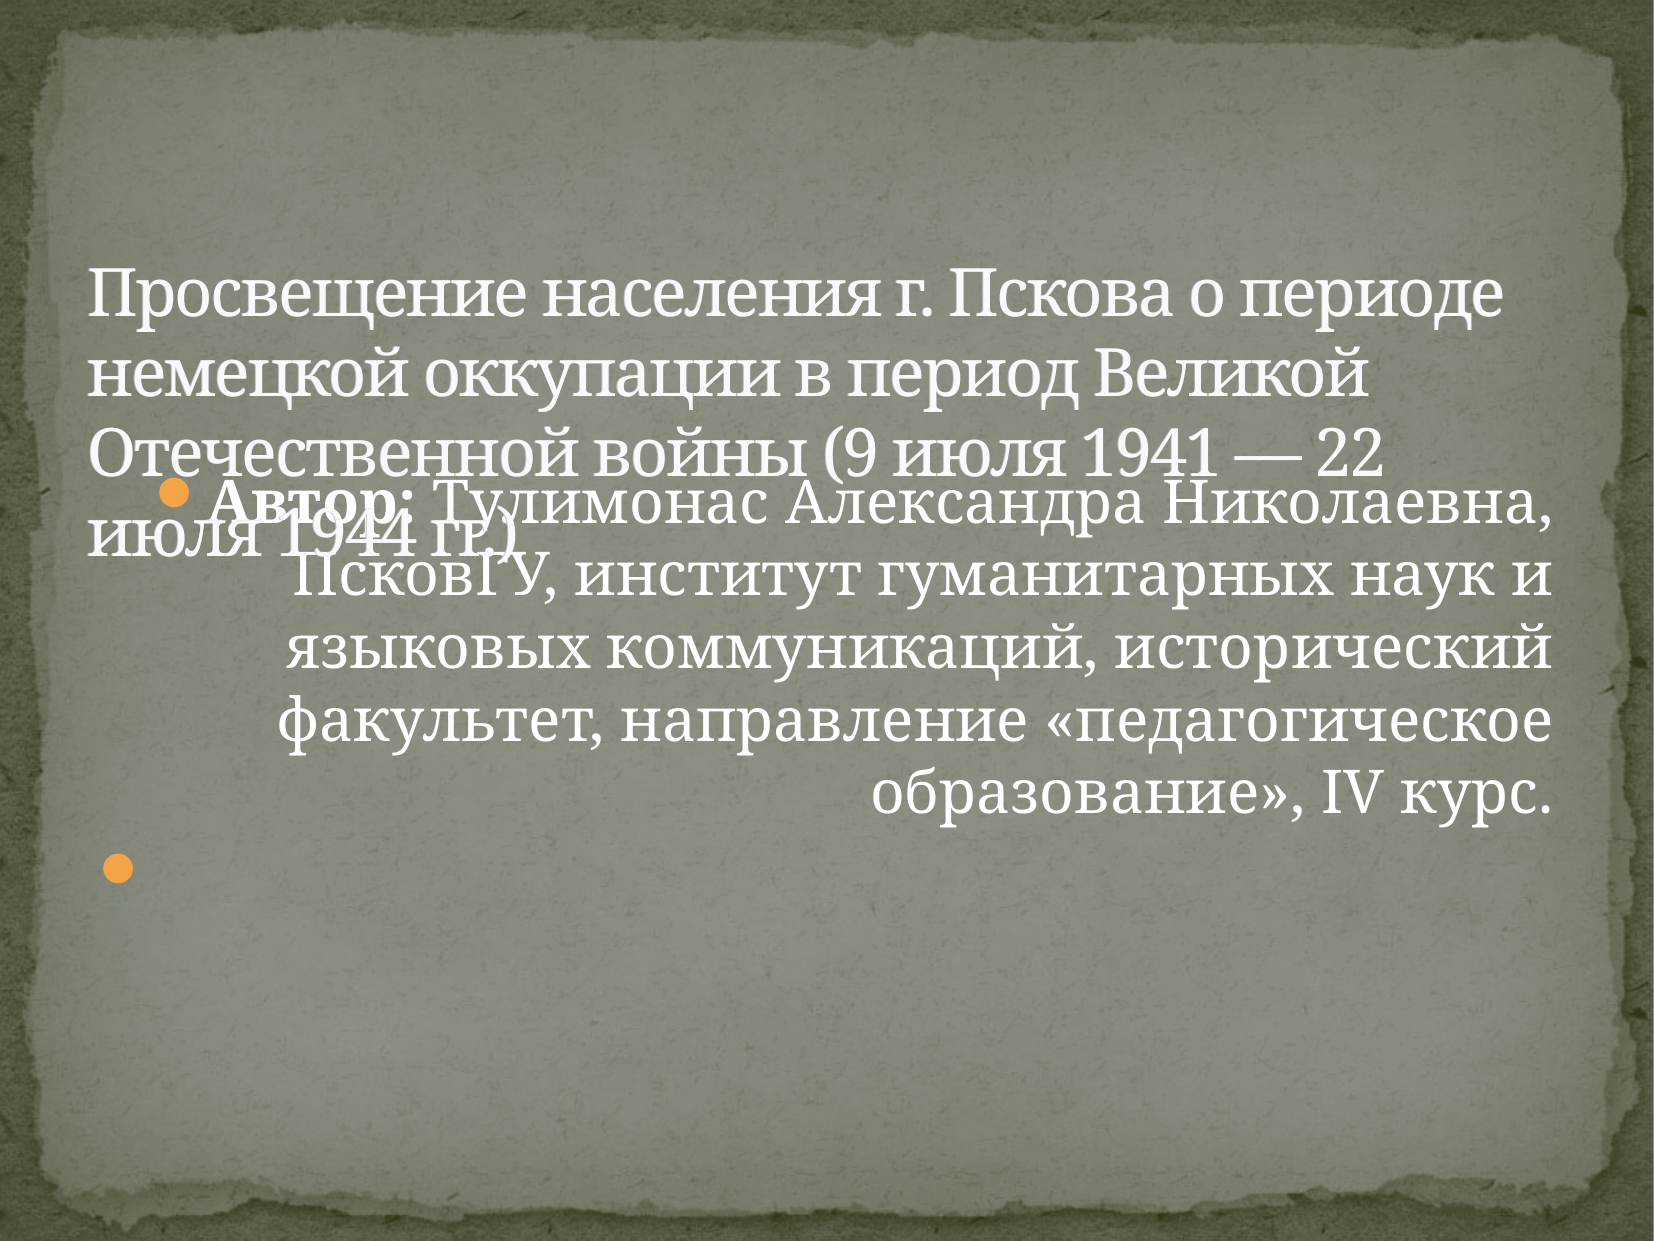

Просвещение населения г. Пскова о периоде немецкой оккупации в период Великой Отечественной войны (9 июля 1941 — 22 июля 1944 гг.)
# Автор: Тулимонас Александра Николаевна, ПсковГУ, институт гуманитарных наук и языковых коммуникаций, исторический факультет, направление «педагогическое образование», IV курс.